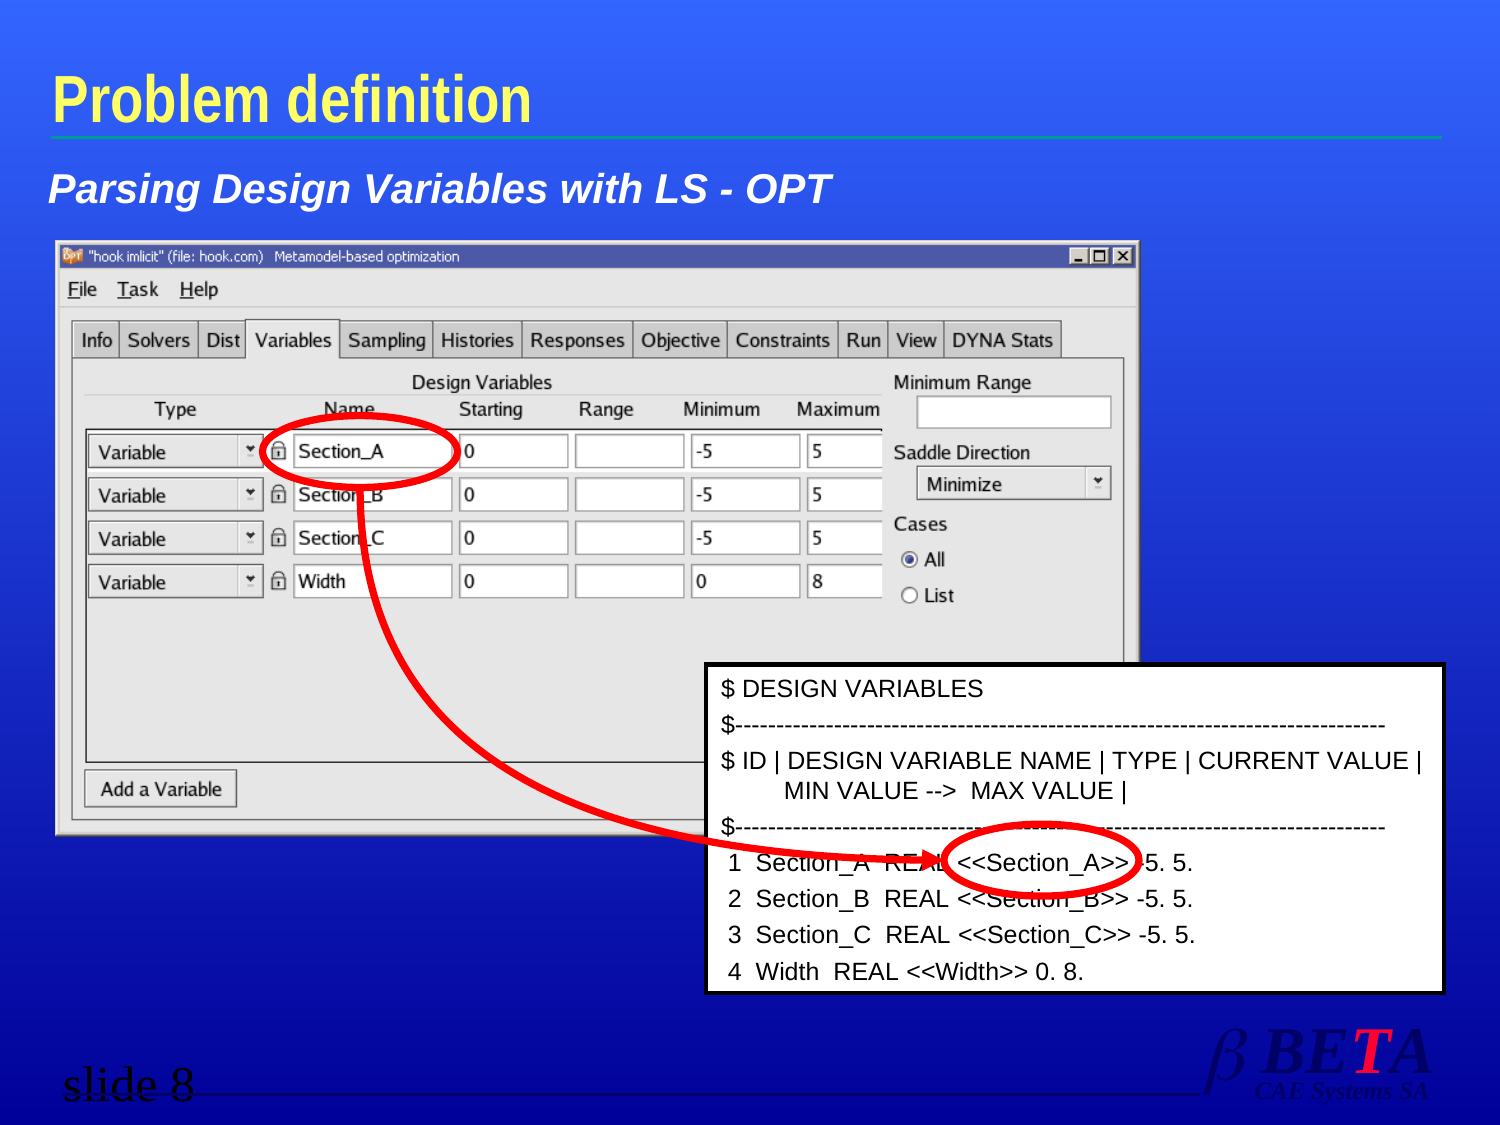

# Problem definition
Parsing Design Variables with LS - OPT
$ DESIGN VARIABLES
$-------------------------------------------------------------------------------
$ ID | DESIGN VARIABLE NAME | TYPE | CURRENT VALUE | MIN VALUE --> MAX VALUE |
$-------------------------------------------------------------------------------
 1 Section_A REAL <<Section_A>> -5. 5.
 2 Section_B REAL <<Section_B>> -5. 5.
 3 Section_C REAL <<Section_C>> -5. 5.
 4 Width REAL <<Width>> 0. 8.
8